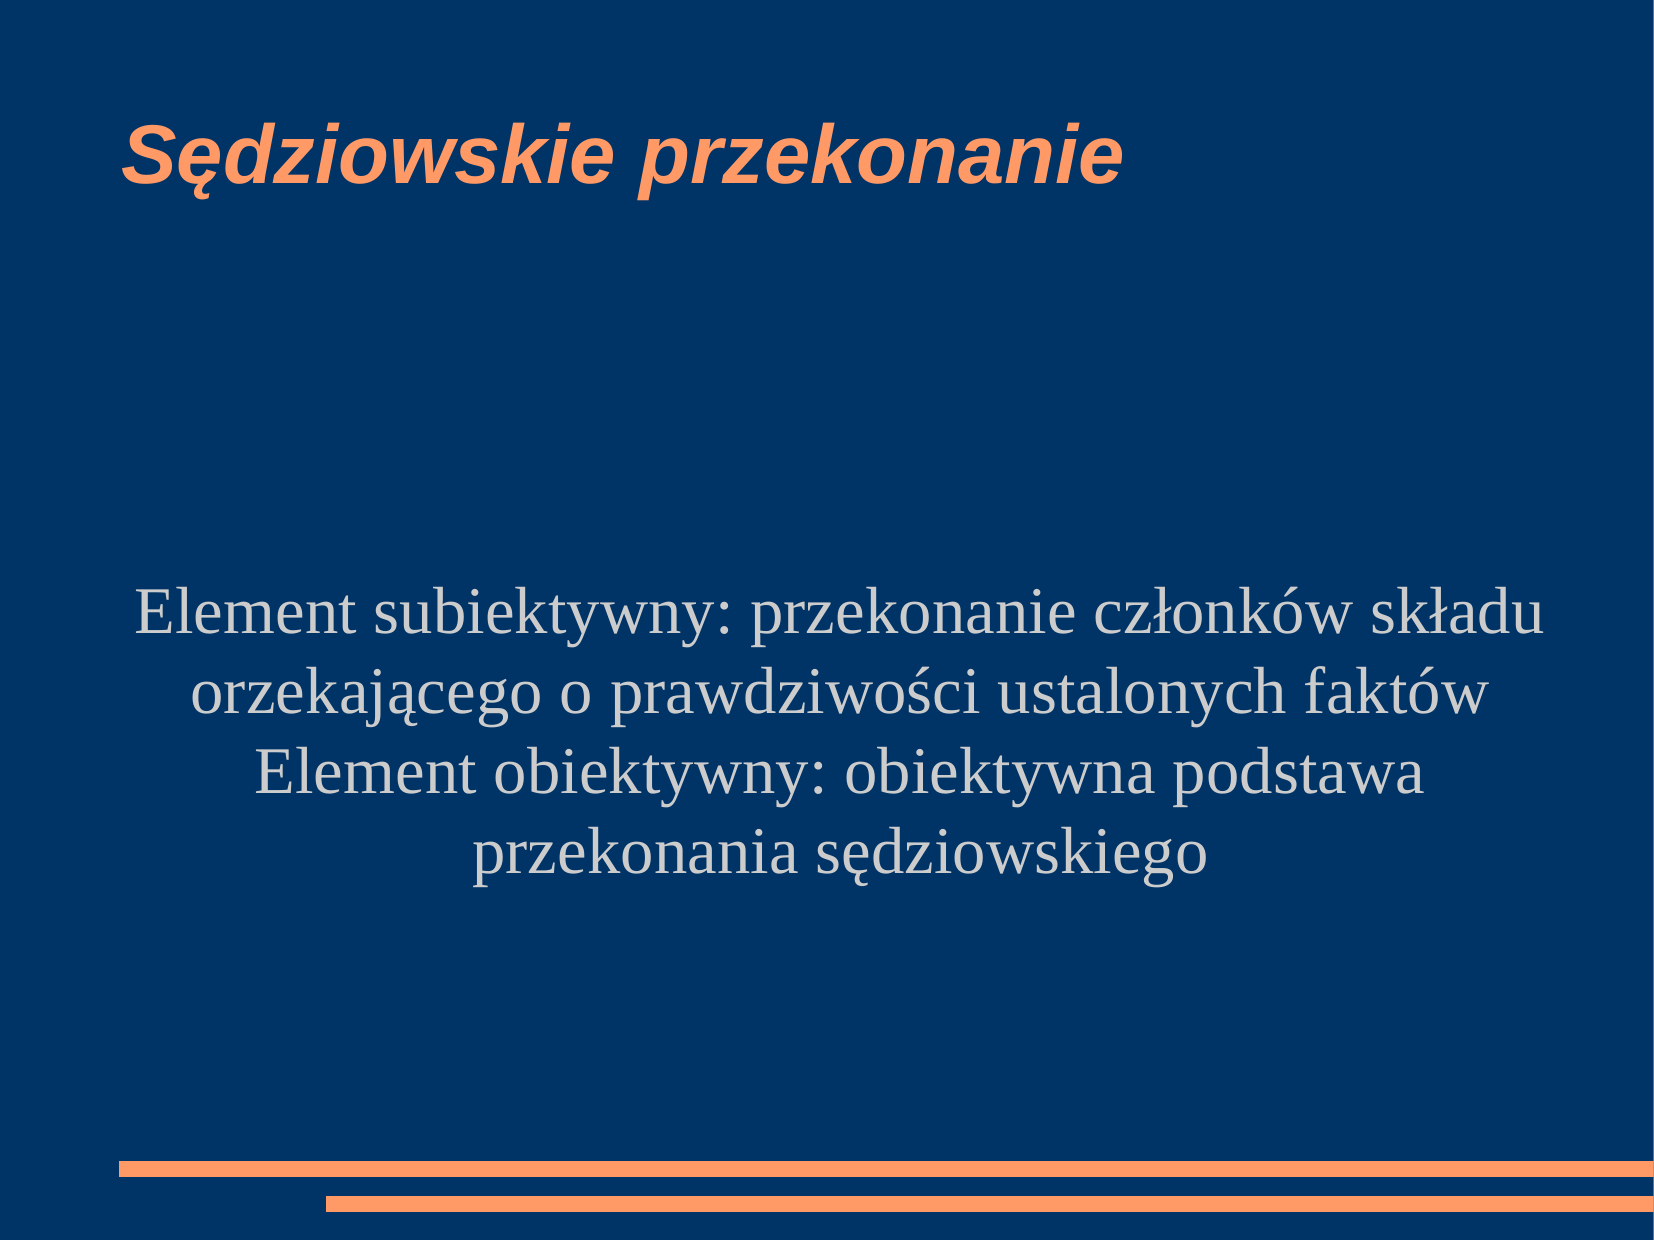

# Sędziowskie przekonanie
Element subiektywny: przekonanie członków składu orzekającego o prawdziwości ustalonych faktów
Element obiektywny: obiektywna podstawa przekonania sędziowskiego